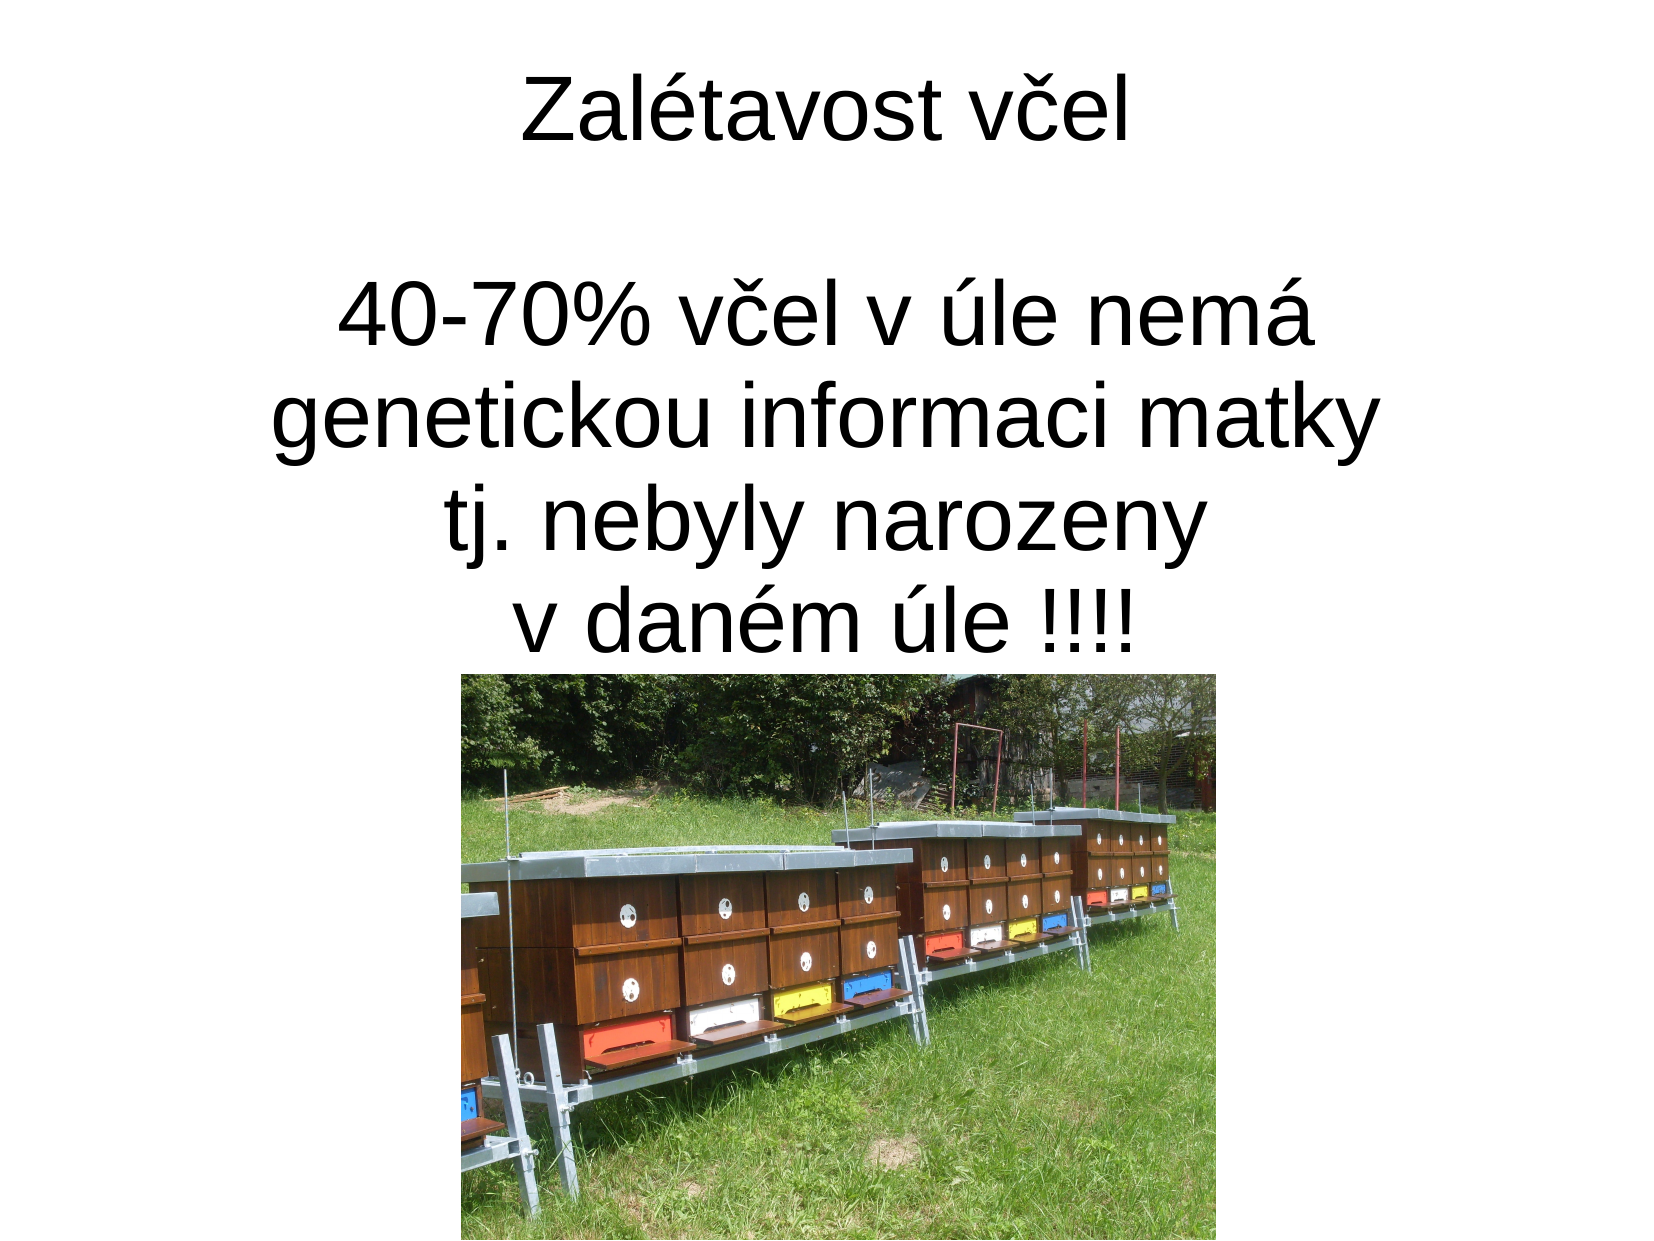

# Zalétavost včel 40-70% včel v úle nemá genetickou informaci matky tj. nebyly narozeny v daném úle !!!!